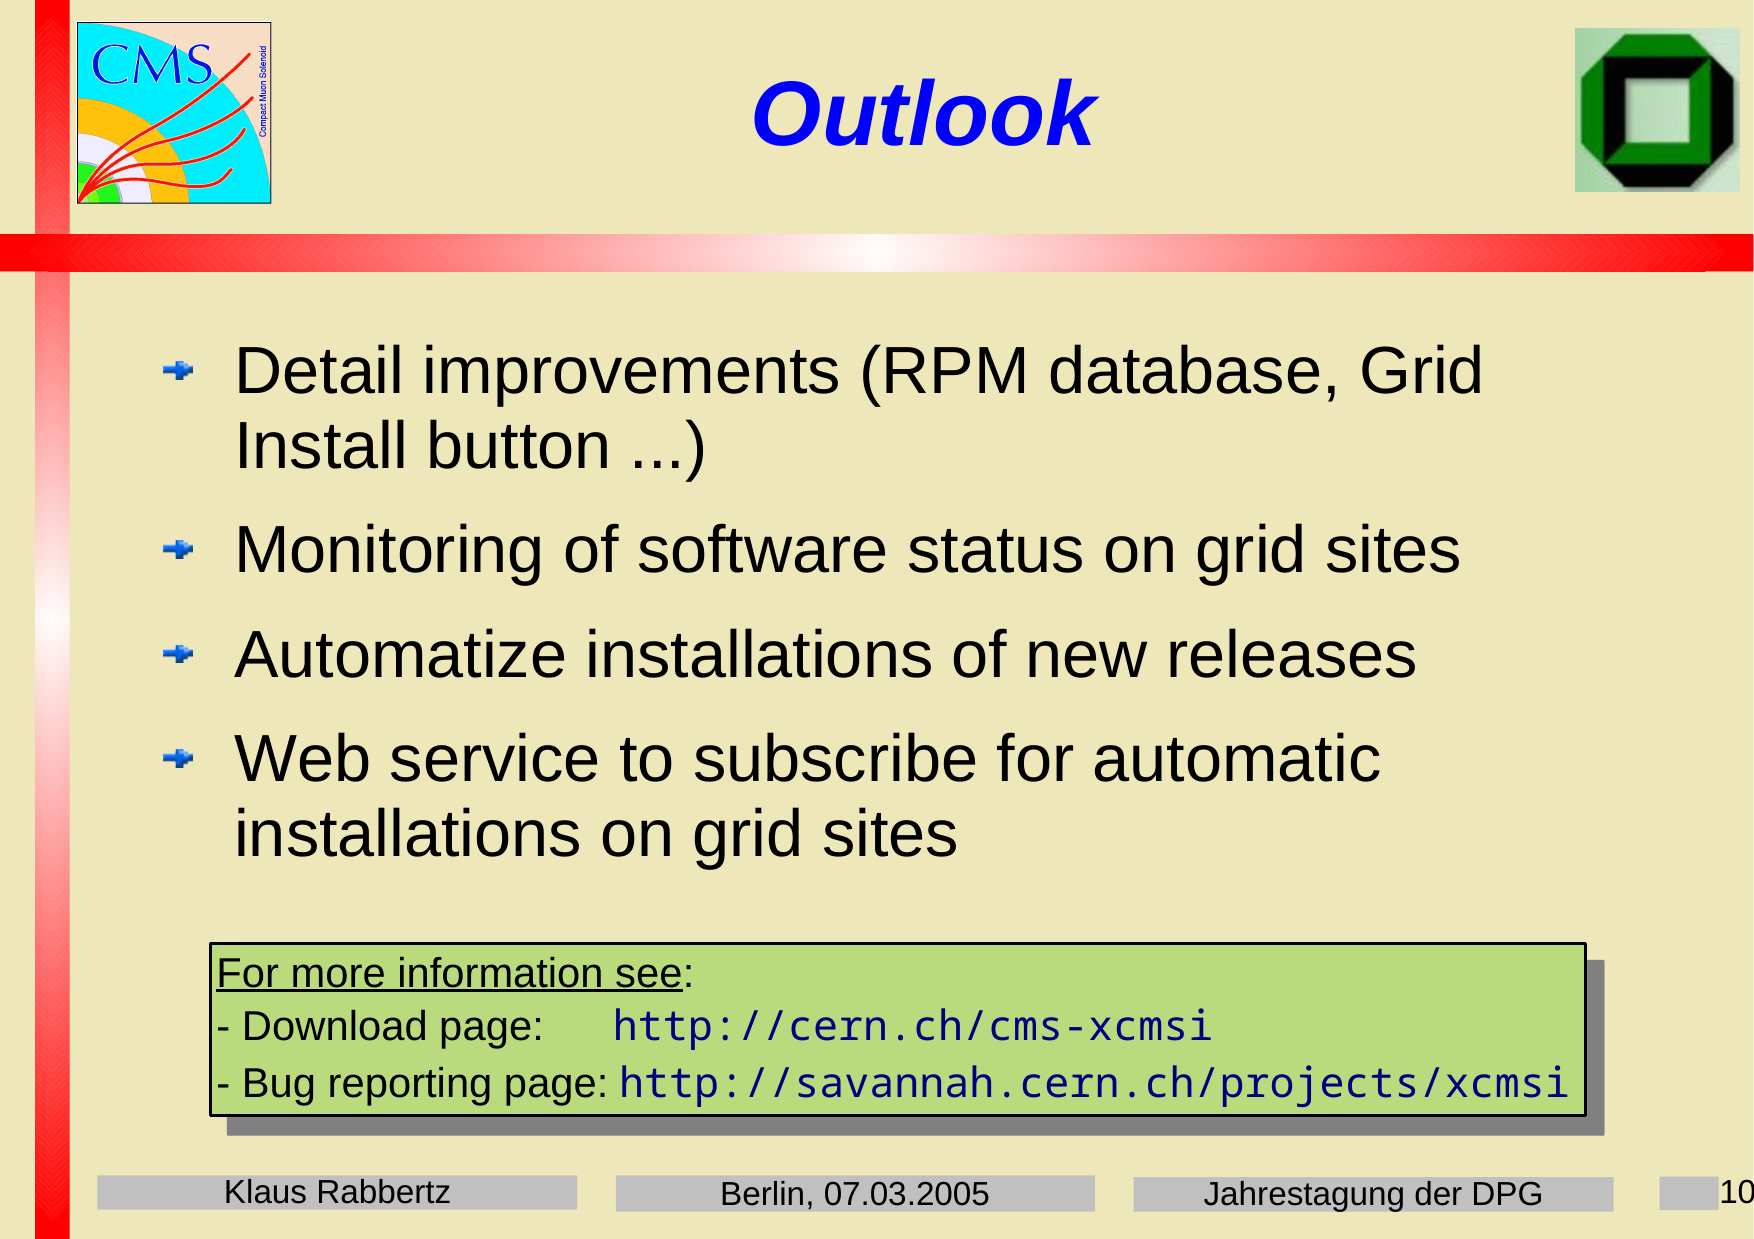

# Outlook
Detail improvements (RPM database, Grid Install button ...)
Monitoring of software status on grid sites
Automatize installations of new releases
Web service to subscribe for automatic installations on grid sites
For more information see:
- Download page: http://cern.ch/cms-xcmsi
- Bug reporting page: http://savannah.cern.ch/projects/xcmsi